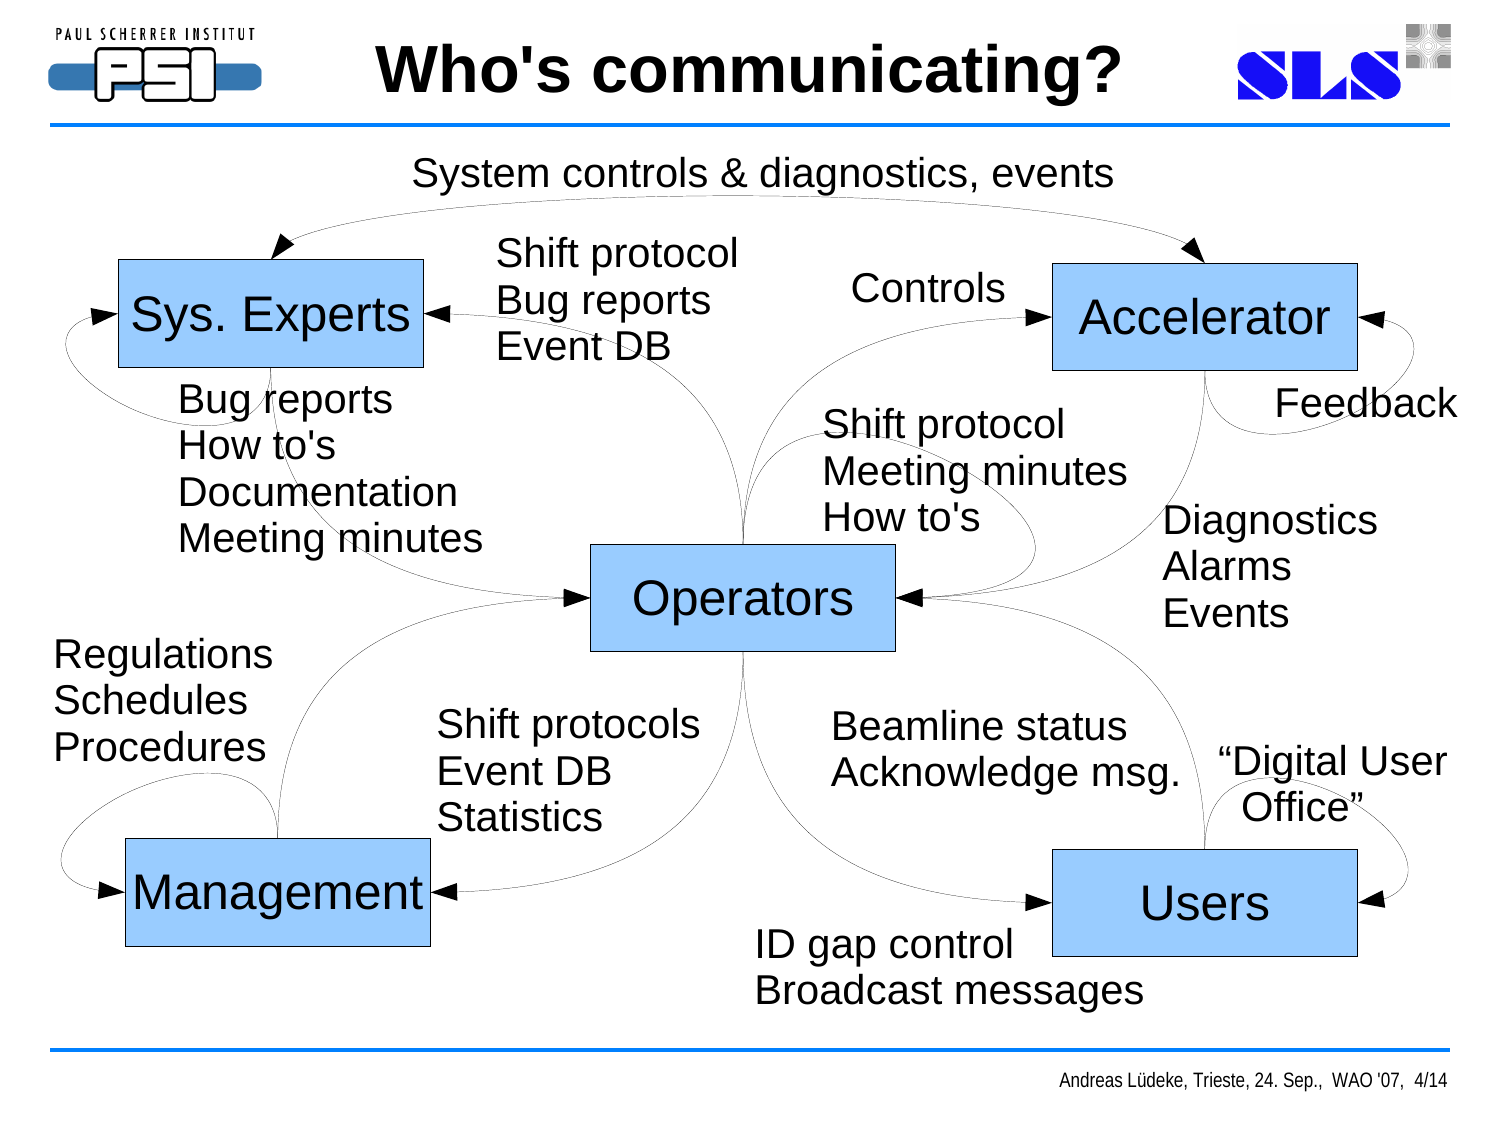

# Who's communicating?
System controls & diagnostics, events
Shift protocol
Bug reports
Event DB
Sys. Experts
Accelerator
Controls
Bug reports
How to's
Documentation
Meeting minutes
Feedback
Shift protocol
Meeting minutes
How to's
Diagnostics
Alarms
Events
Operators
Regulations
Schedules
Procedures
Shift protocols
Event DB
Statistics
Beamline status
Acknowledge msg.
“Digital User
 Office”
Management
Users
ID gap control
Broadcast messages